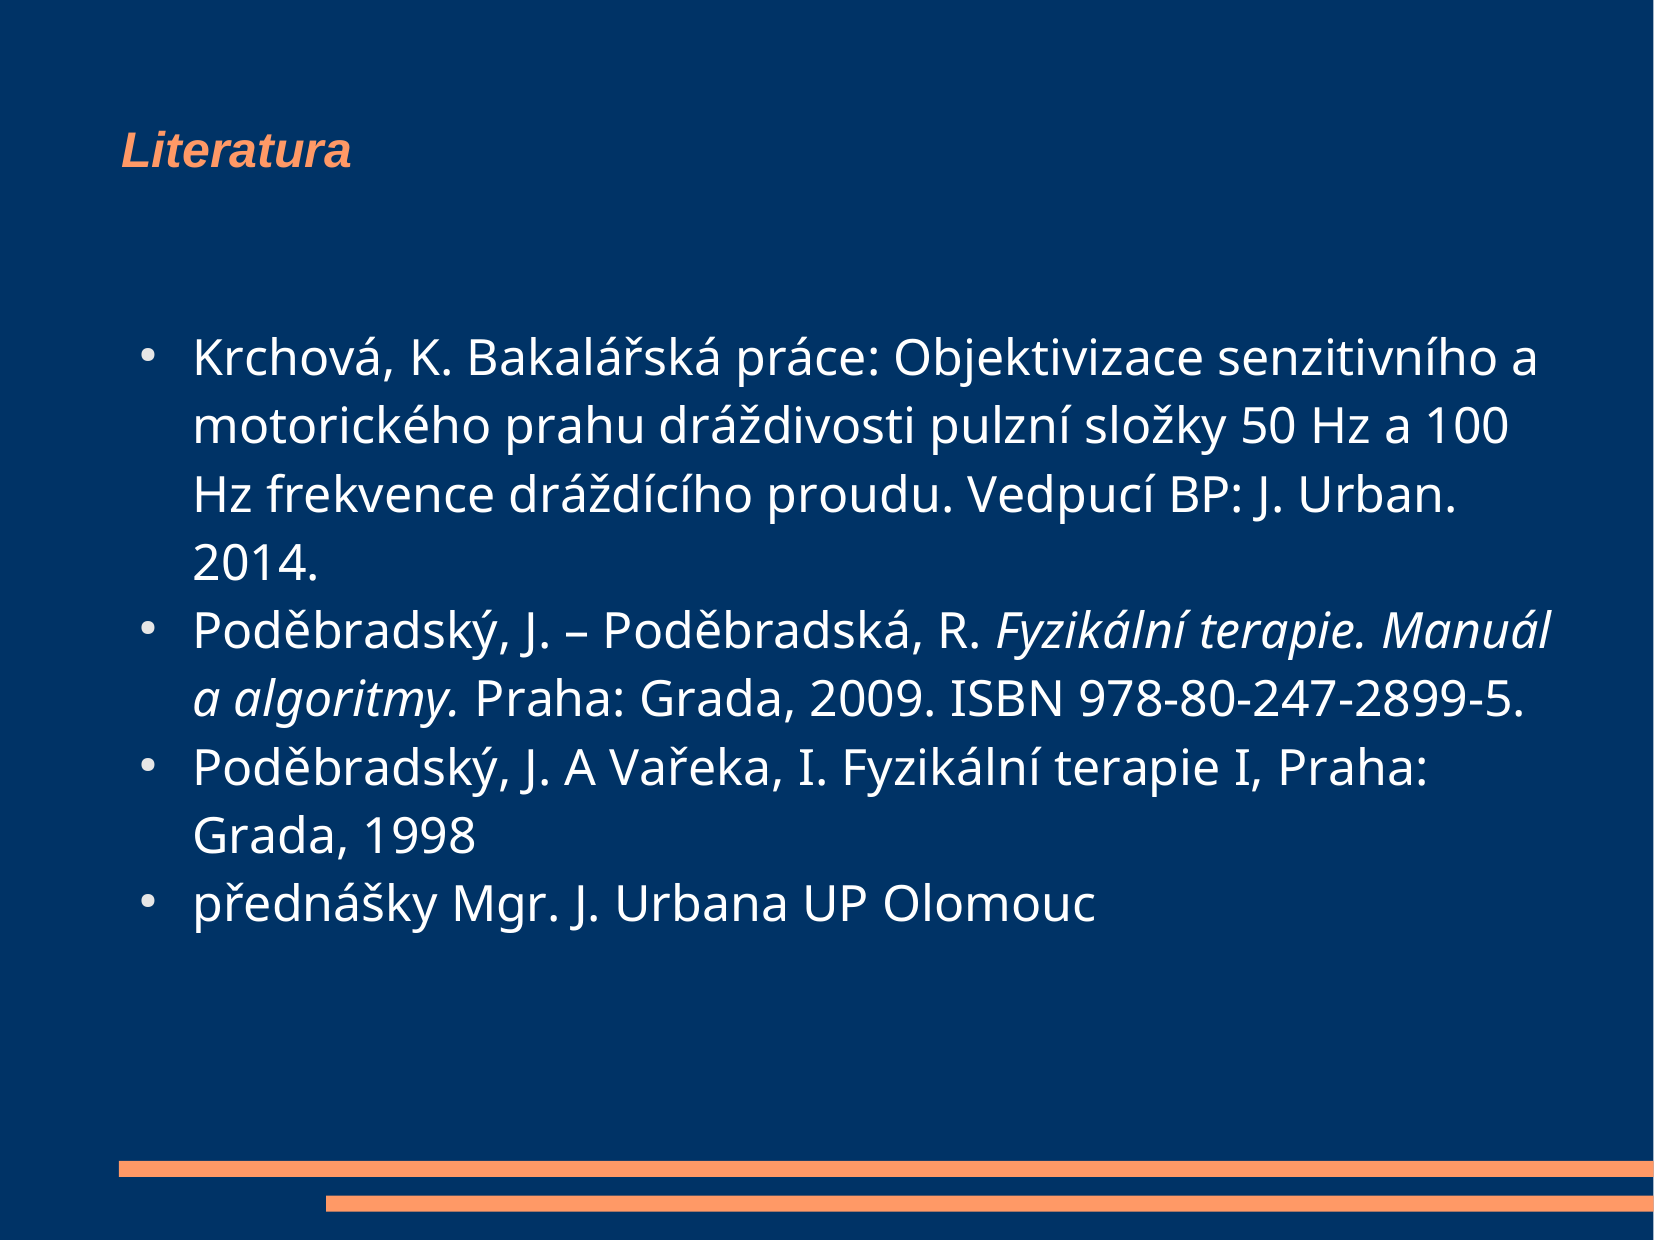

# Literatura
Krchová, K. Bakalářská práce: Objektivizace senzitivního a motorického prahu dráždivosti pulzní složky 50 Hz a 100 Hz frekvence dráždícího proudu. Vedpucí BP: J. Urban. 2014.
Poděbradský, J. – Poděbradská, R. Fyzikální terapie. Manuál a algoritmy. Praha: Grada, 2009. ISBN 978-80-247-2899-5.
Poděbradský, J. A Vařeka, I. Fyzikální terapie I, Praha: Grada, 1998
přednášky Mgr. J. Urbana UP Olomouc